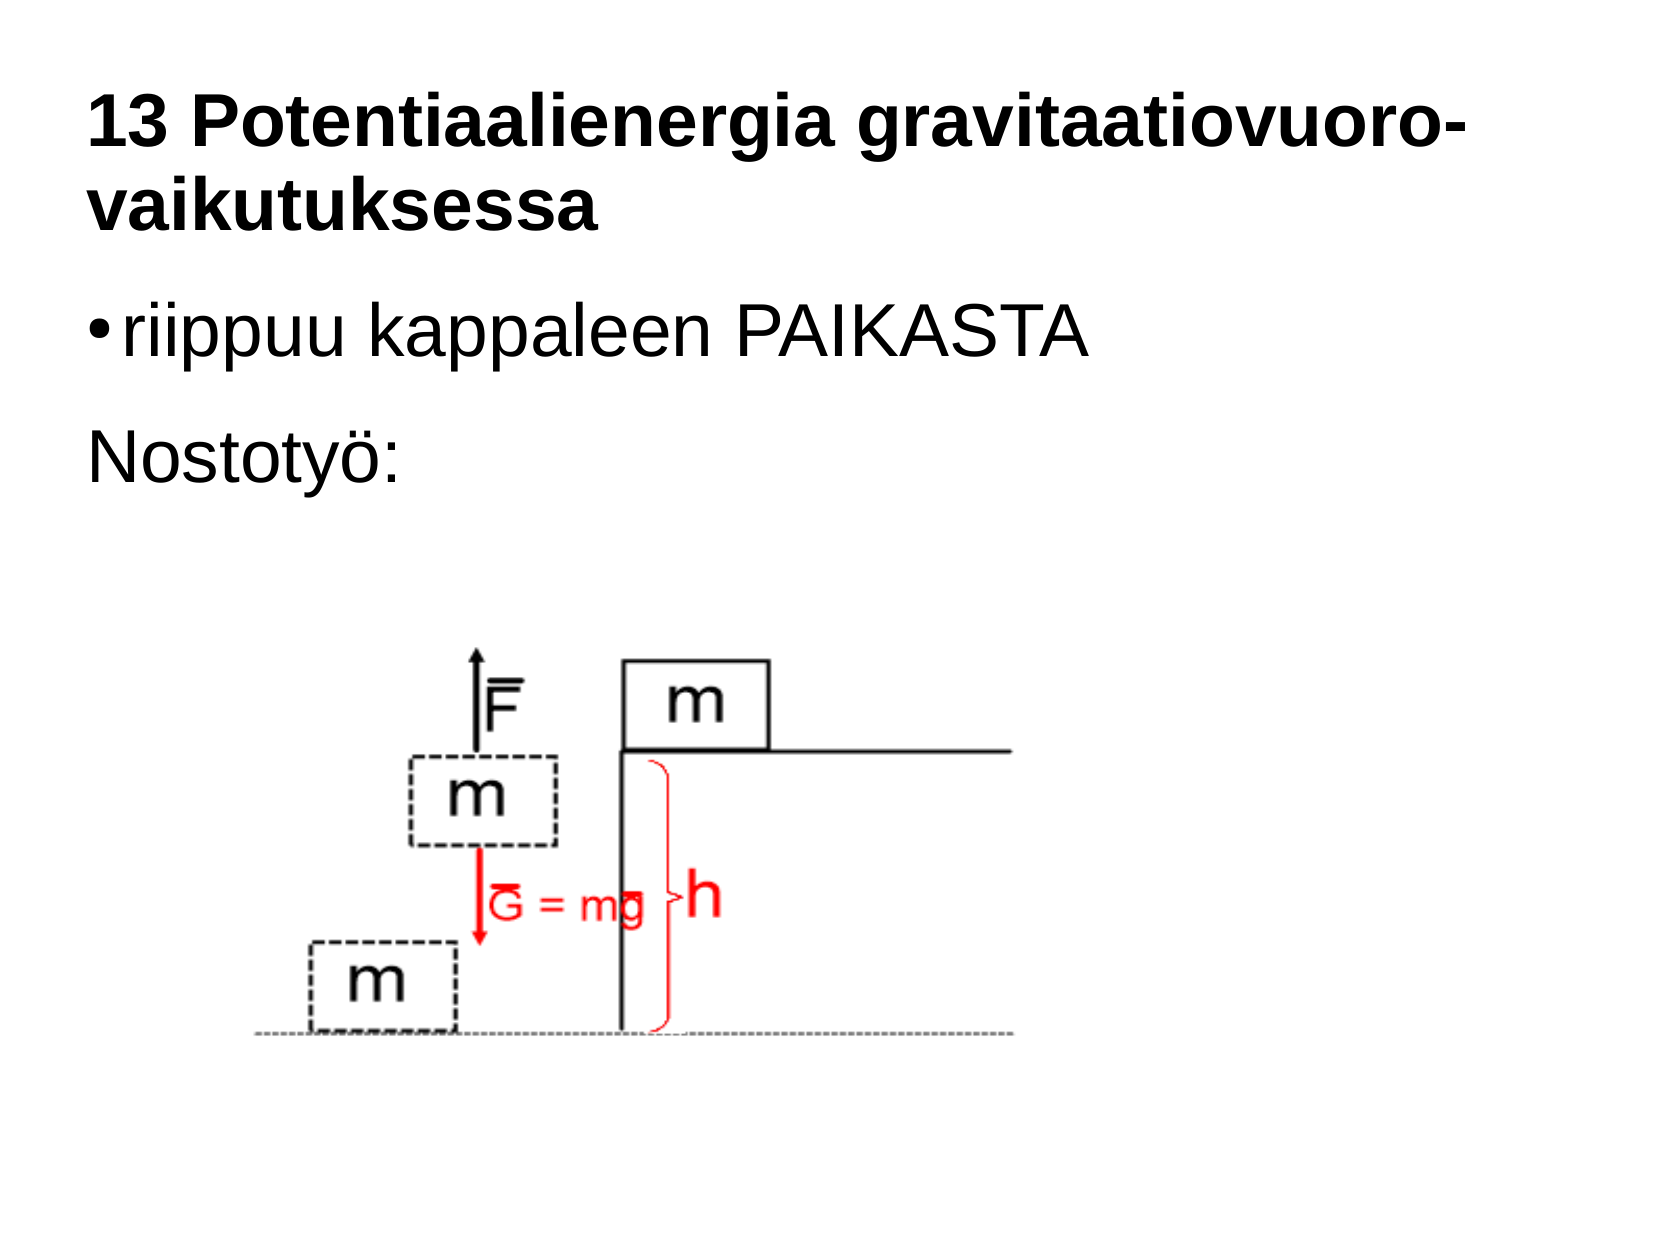

13 Potentiaalienergia gravitaatiovuoro-vaikutuksessa
riippuu kappaleen PAIKASTA
Nostotyö: